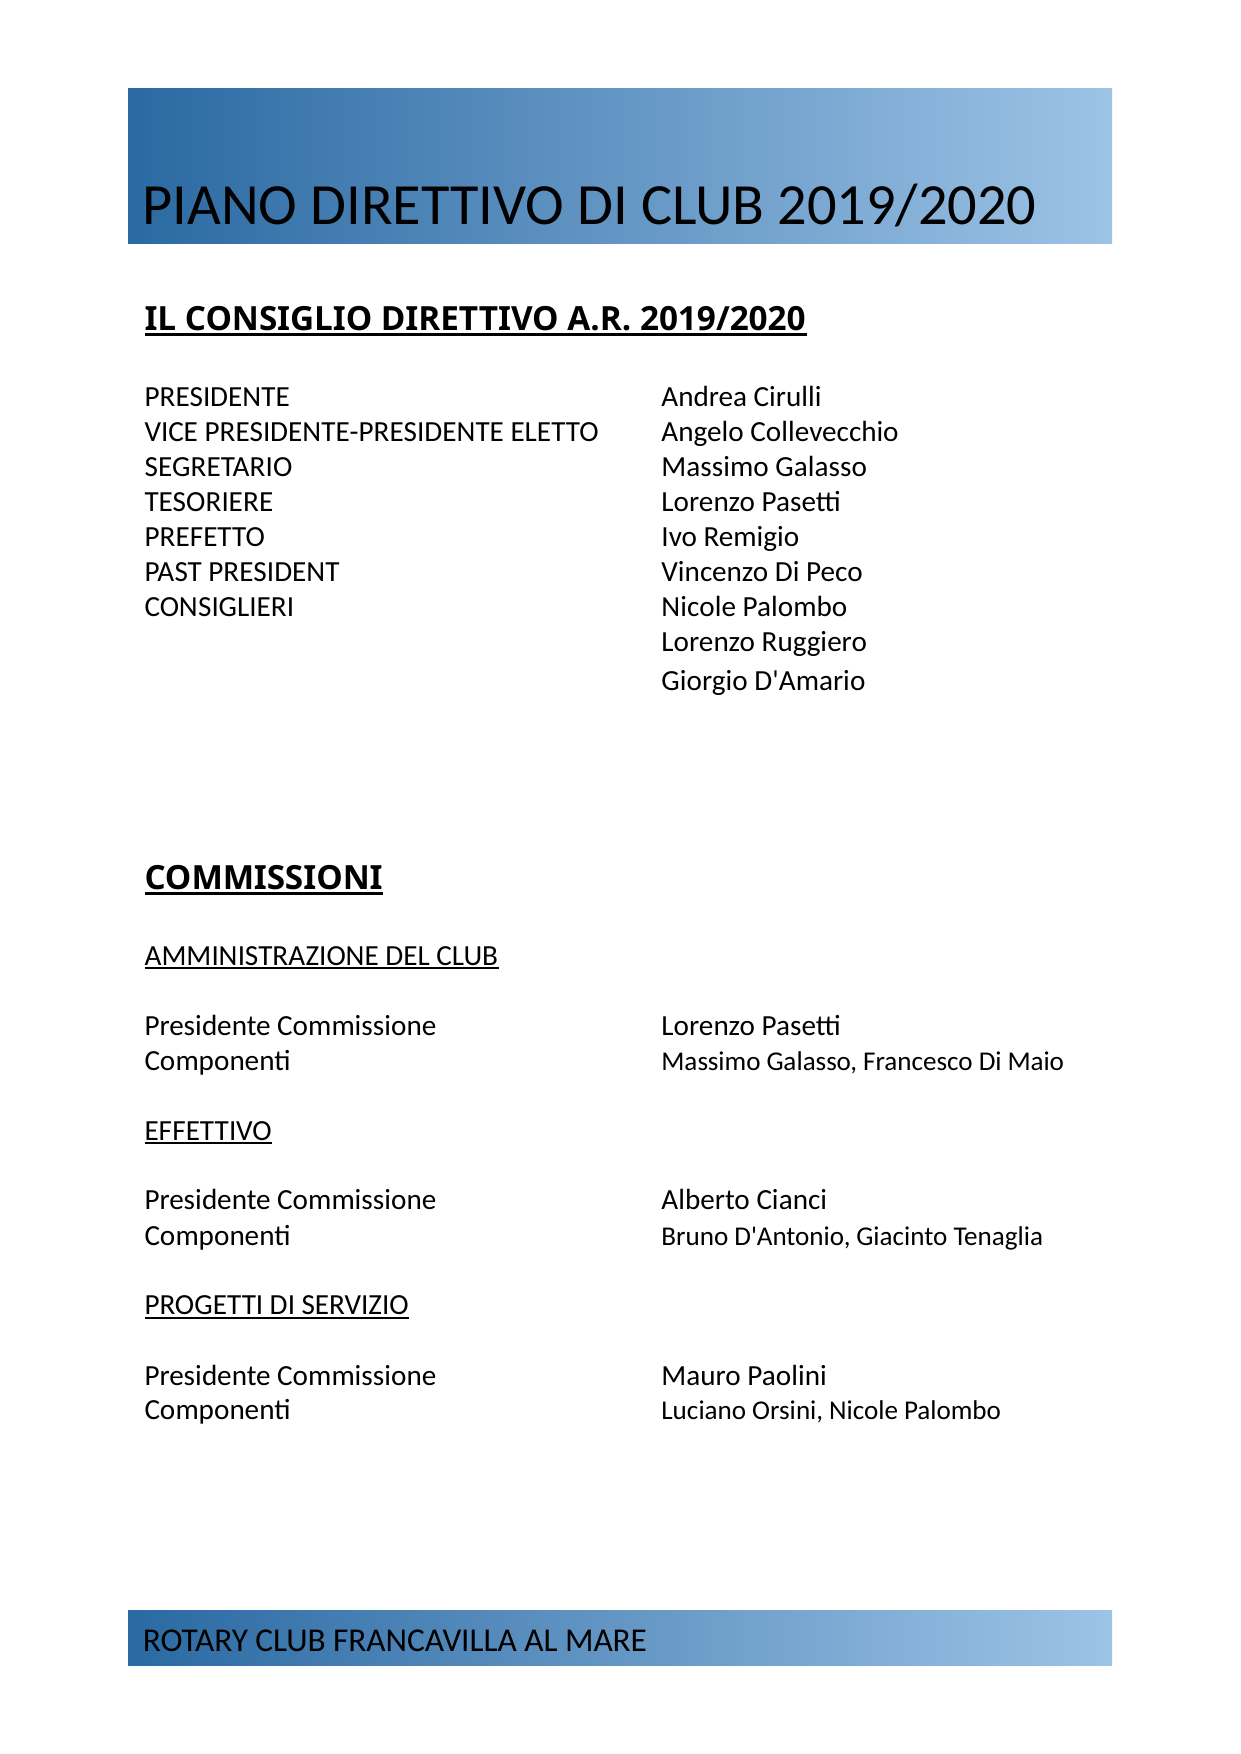

PIANO DIRETTIVO DI CLUB 2019/2020
IL CONSIGLIO DIRETTIVO A.R. 2019/2020
PRESIDENTE						Andrea Cirulli
VICE PRESIDENTE-PRESIDENTE ELETTO 	Angelo Collevecchio
SEGRETARIO					Massimo Galasso
TESORIERE						Lorenzo Pasetti
PREFETTO						Ivo Remigio
PAST PRESIDENT					Vincenzo Di Peco
CONSIGLIERI					Nicole Palombo
							Lorenzo Ruggiero
							Giorgio D'Amario
COMMISSIONI
AMMINISTRAZIONE DEL CLUB
Presidente Commissione				Lorenzo Pasetti
Componenti						Massimo Galasso, Francesco Di Maio
EFFETTIVO
Presidente Commissione				Alberto Cianci
Componenti						Bruno D'Antonio, Giacinto Tenaglia
PROGETTI DI SERVIZIO
Presidente Commissione				Mauro Paolini
Componenti						Luciano Orsini, Nicole Palombo
ROTARY CLUB FRANCAVILLA AL MARE